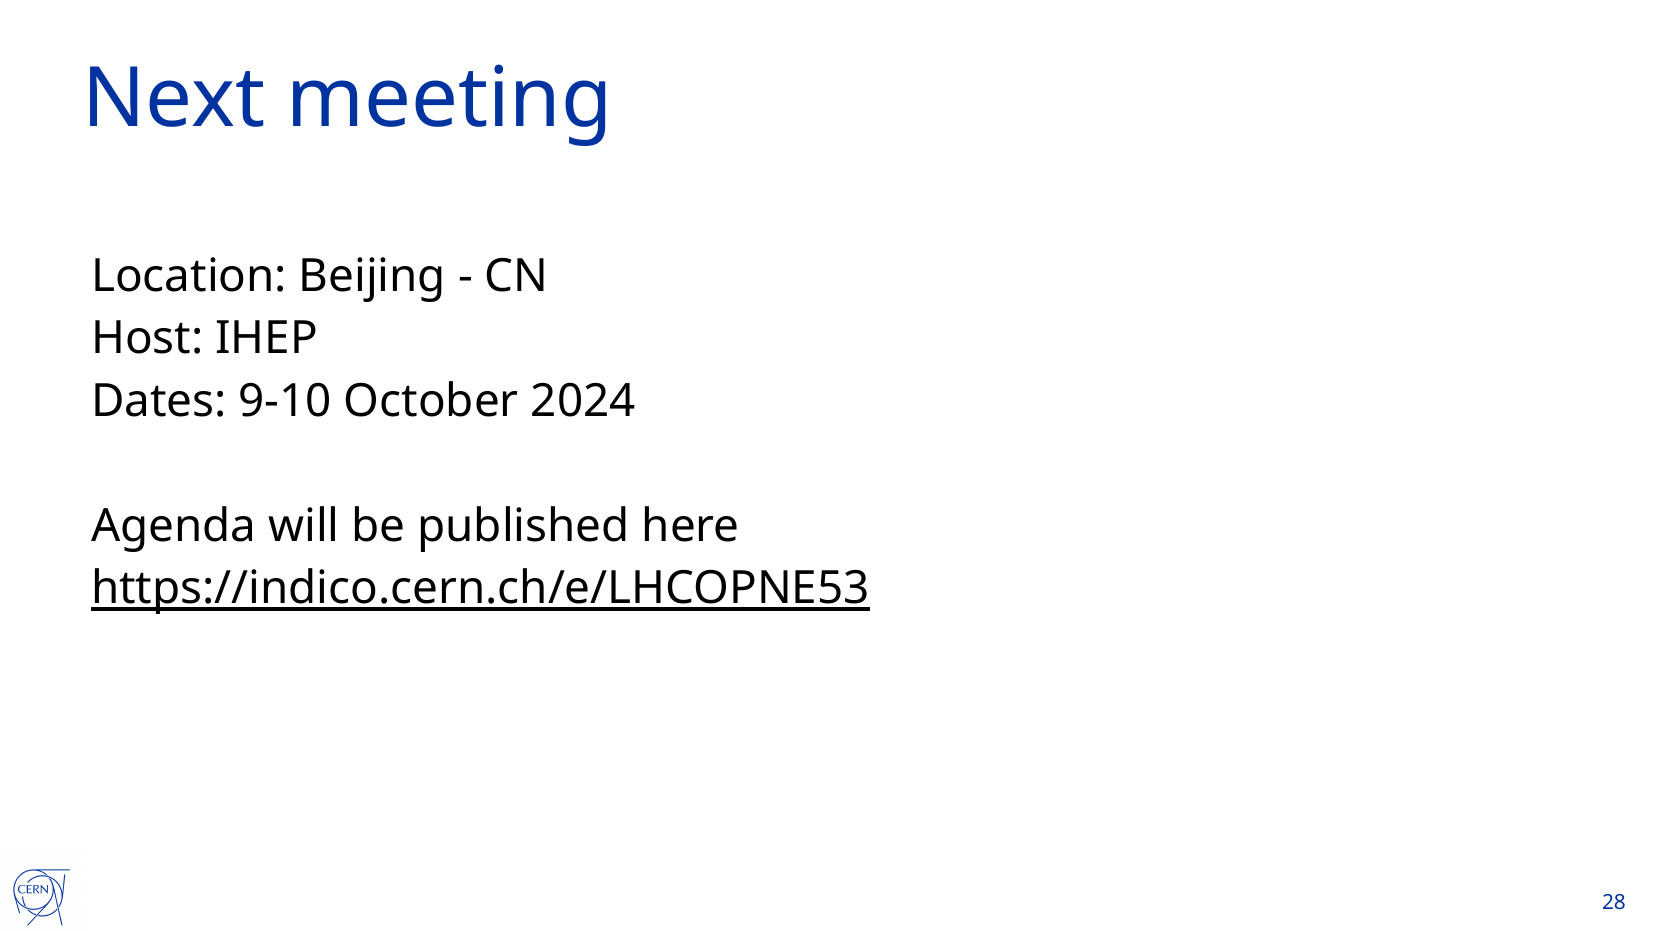

# Next meeting
Location: Beijing - CN
Host: IHEP
Dates: 9-10 October 2024
Agenda will be published here
https://indico.cern.ch/e/LHCOPNE53
28